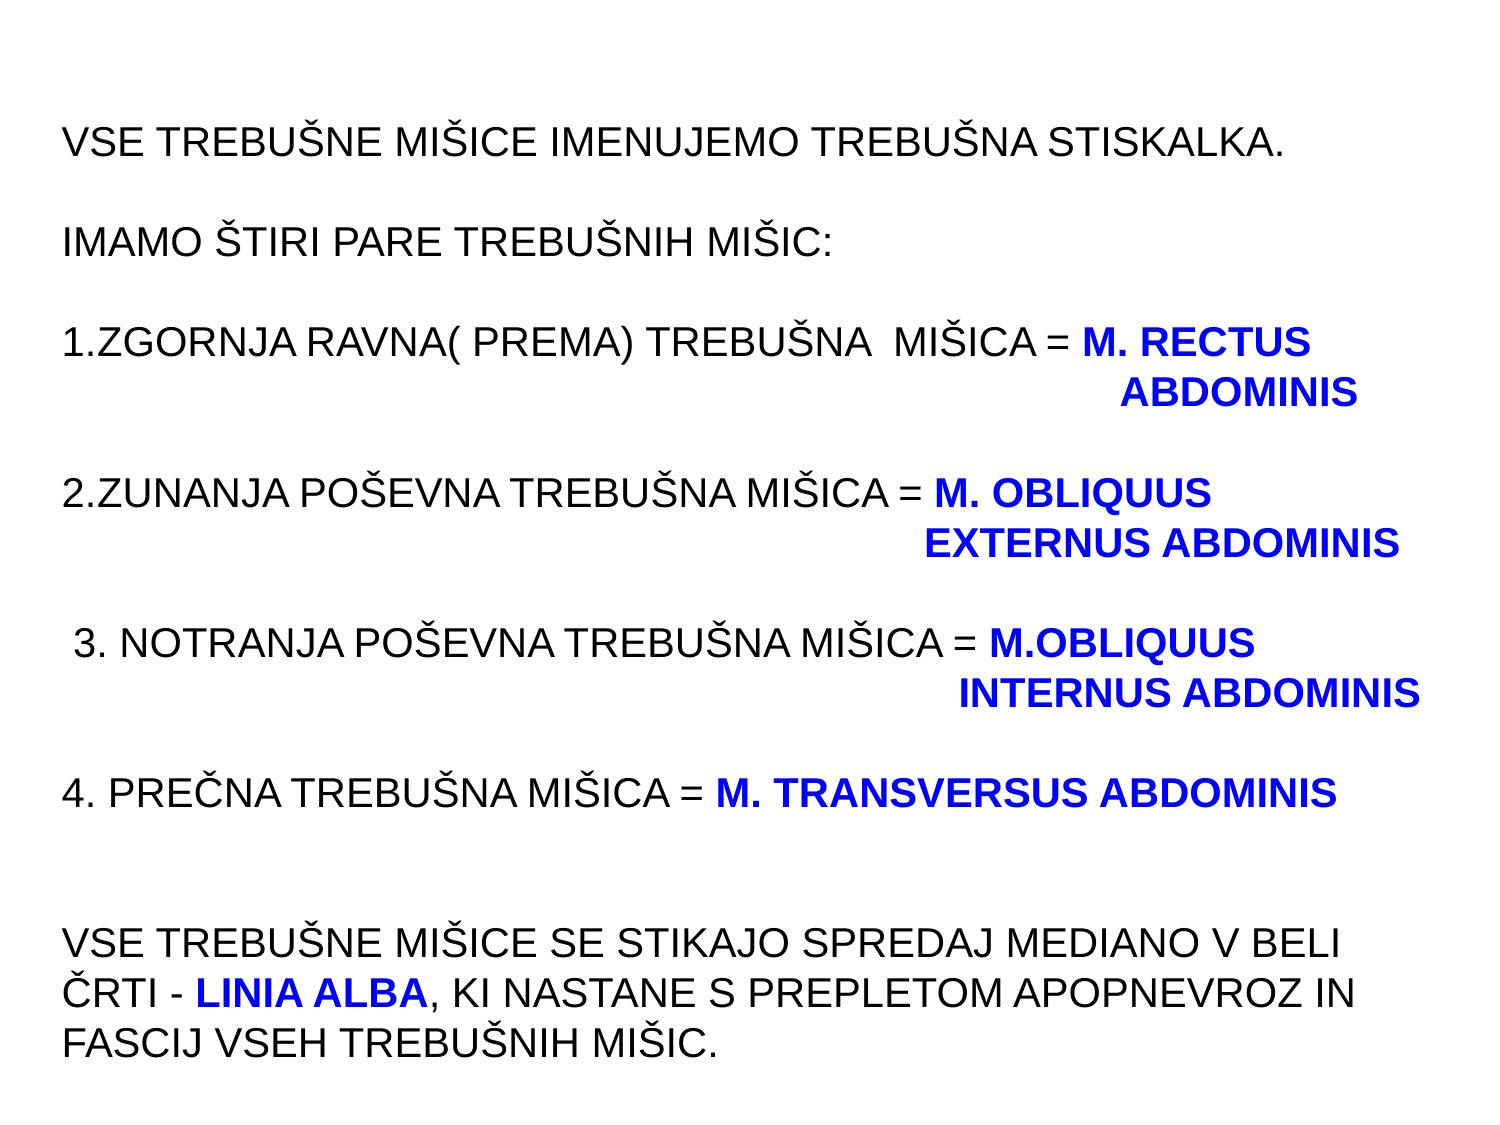

VSE TREBUŠNE MIŠICE IMENUJEMO TREBUŠNA STISKALKA.
IMAMO ŠTIRI PARE TREBUŠNIH MIŠIC:
ZGORNJA RAVNA( PREMA) TREBUŠNA MIŠICA = M. RECTUS
 ABDOMINIS
ZUNANJA POŠEVNA TREBUŠNA MIŠICA = M. OBLIQUUS
 EXTERNUS ABDOMINIS
 3. NOTRANJA POŠEVNA TREBUŠNA MIŠICA = M.OBLIQUUS
 INTERNUS ABDOMINIS
4. PREČNA TREBUŠNA MIŠICA = M. TRANSVERSUS ABDOMINIS
VSE TREBUŠNE MIŠICE SE STIKAJO SPREDAJ MEDIANO V BELI ČRTI - LINIA ALBA, KI NASTANE S PREPLETOM APOPNEVROZ IN FASCIJ VSEH TREBUŠNIH MIŠIC.